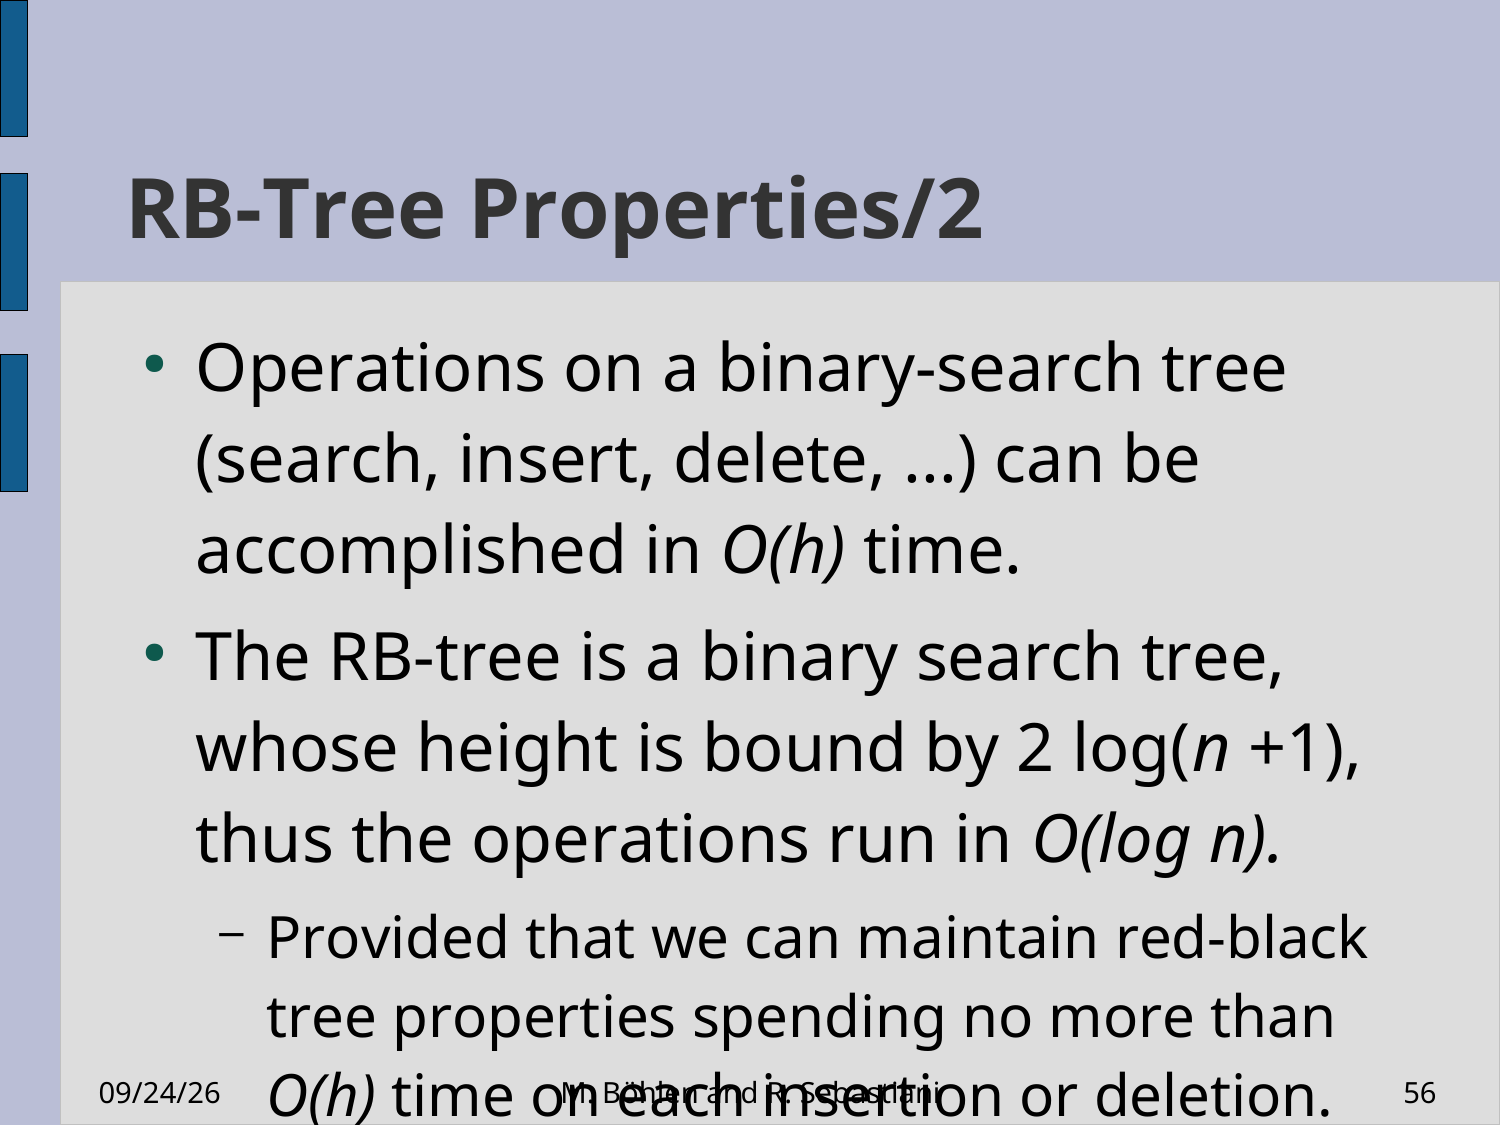

RB-Tree Properties/2
# Operations on a binary-search tree (search, insert, delete, ...) can be accomplished in O(h) time.
The RB-tree is a binary search tree, whose height is bound by 2 log(n +1), thus the operations run in O(log n).
Provided that we can maintain red-black tree properties spending no more than O(h) time on each insertion or deletion.
M. Böhlen and R. Sebastiani
56